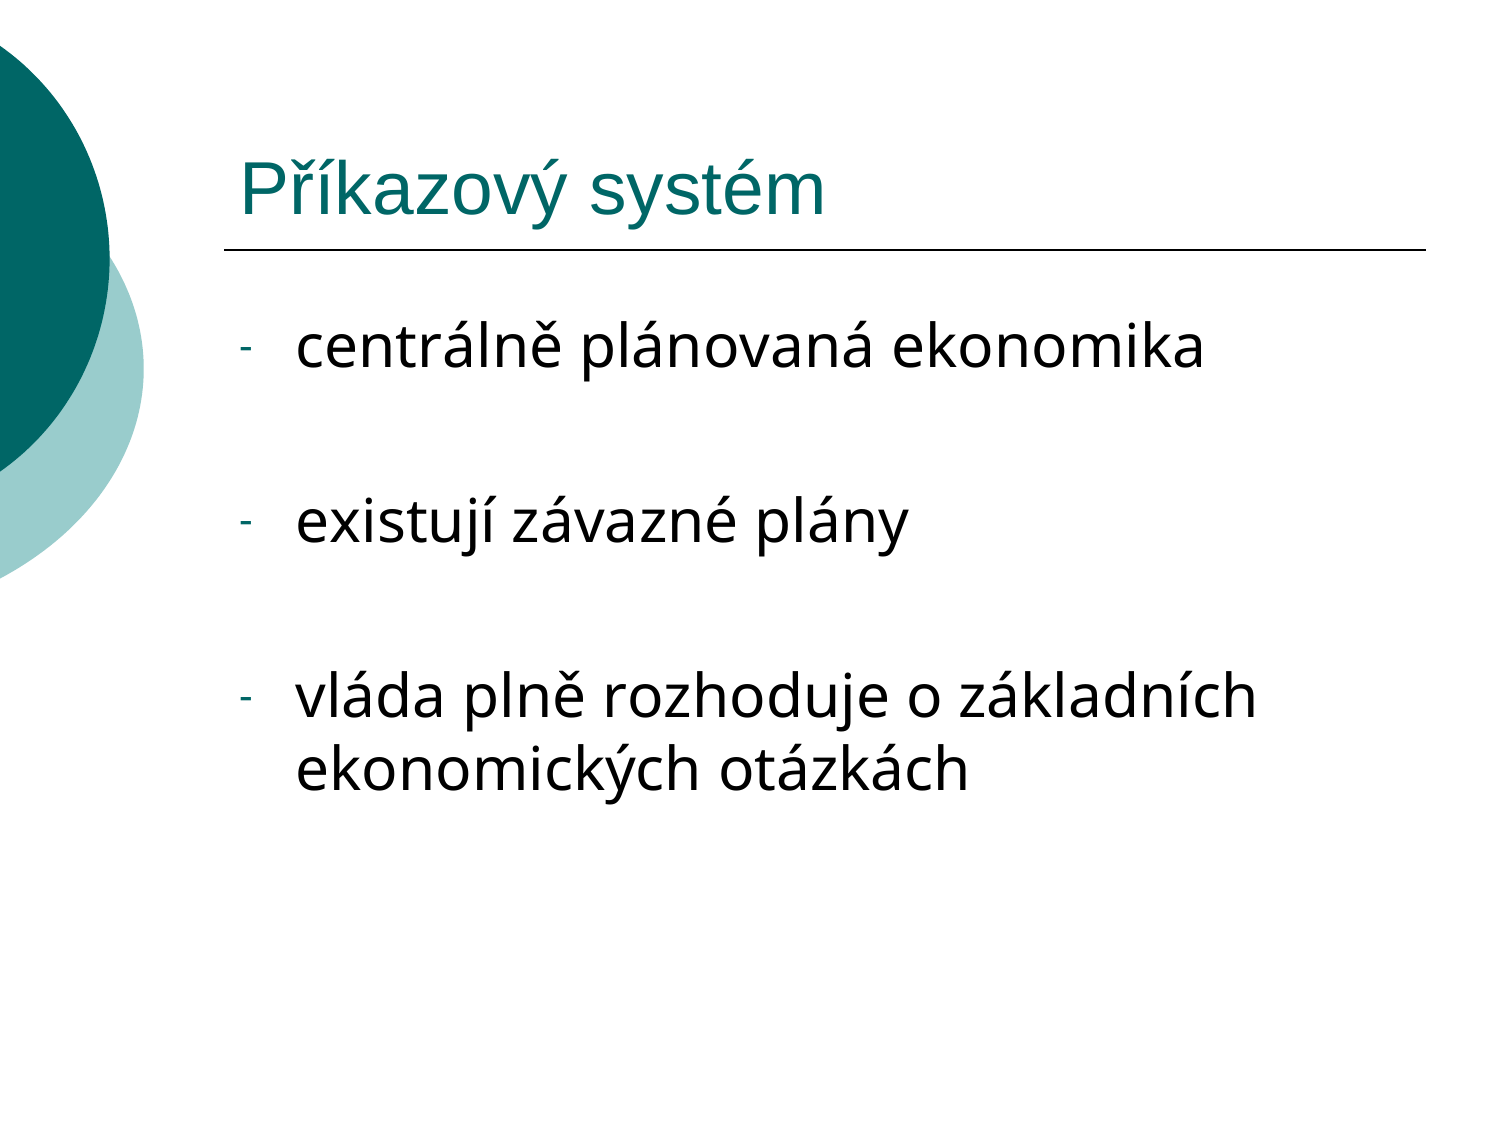

# Příkazový systém
centrálně plánovaná ekonomika
existují závazné plány
vláda plně rozhoduje o základních ekonomických otázkách